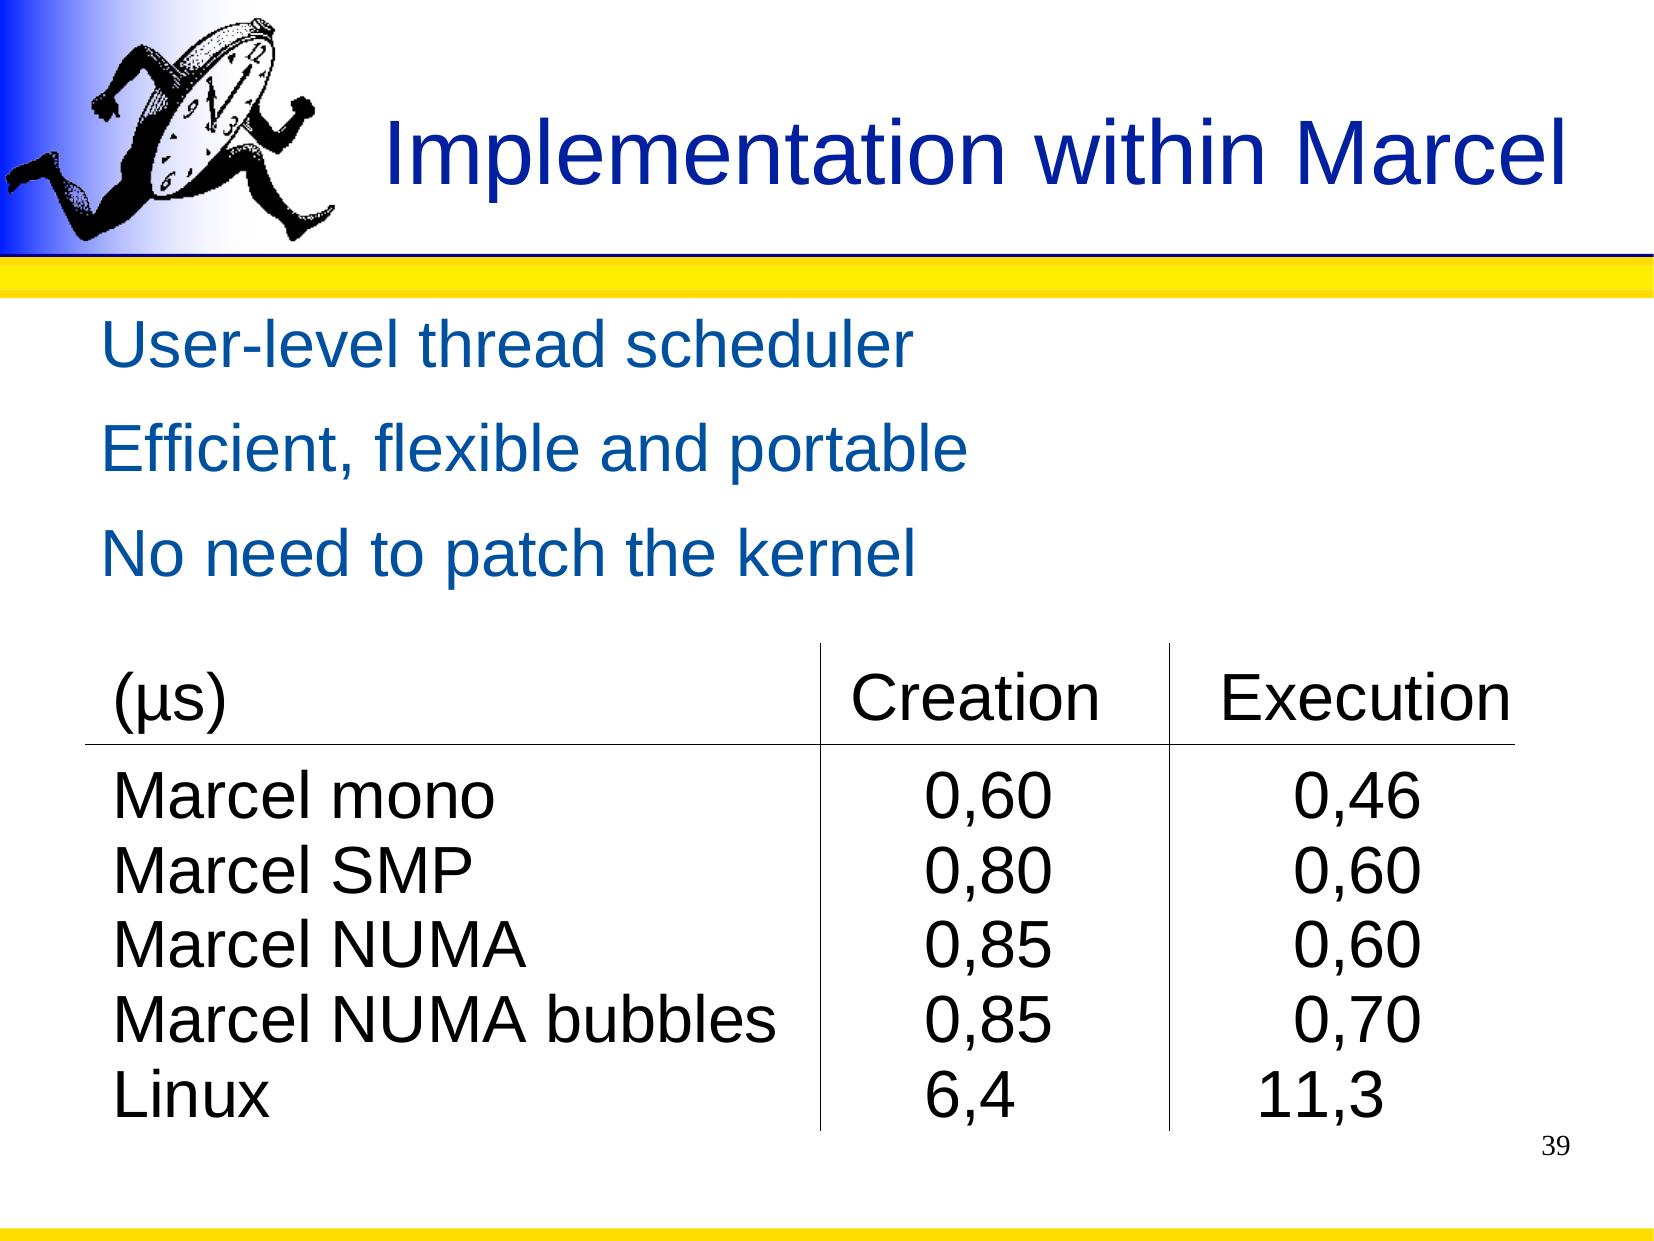

# Implementation within Marcel
User-level thread scheduler
Efficient, flexible and portable
No need to patch the kernel
(µs)									Creation		Execution
Marcel mono						0,60				0,46
Marcel SMP							0,80				0,60
Marcel NUMA						0,85				0,60
Marcel NUMA bubbles		0,85				0,70
Linux									6,4			 11,3
39